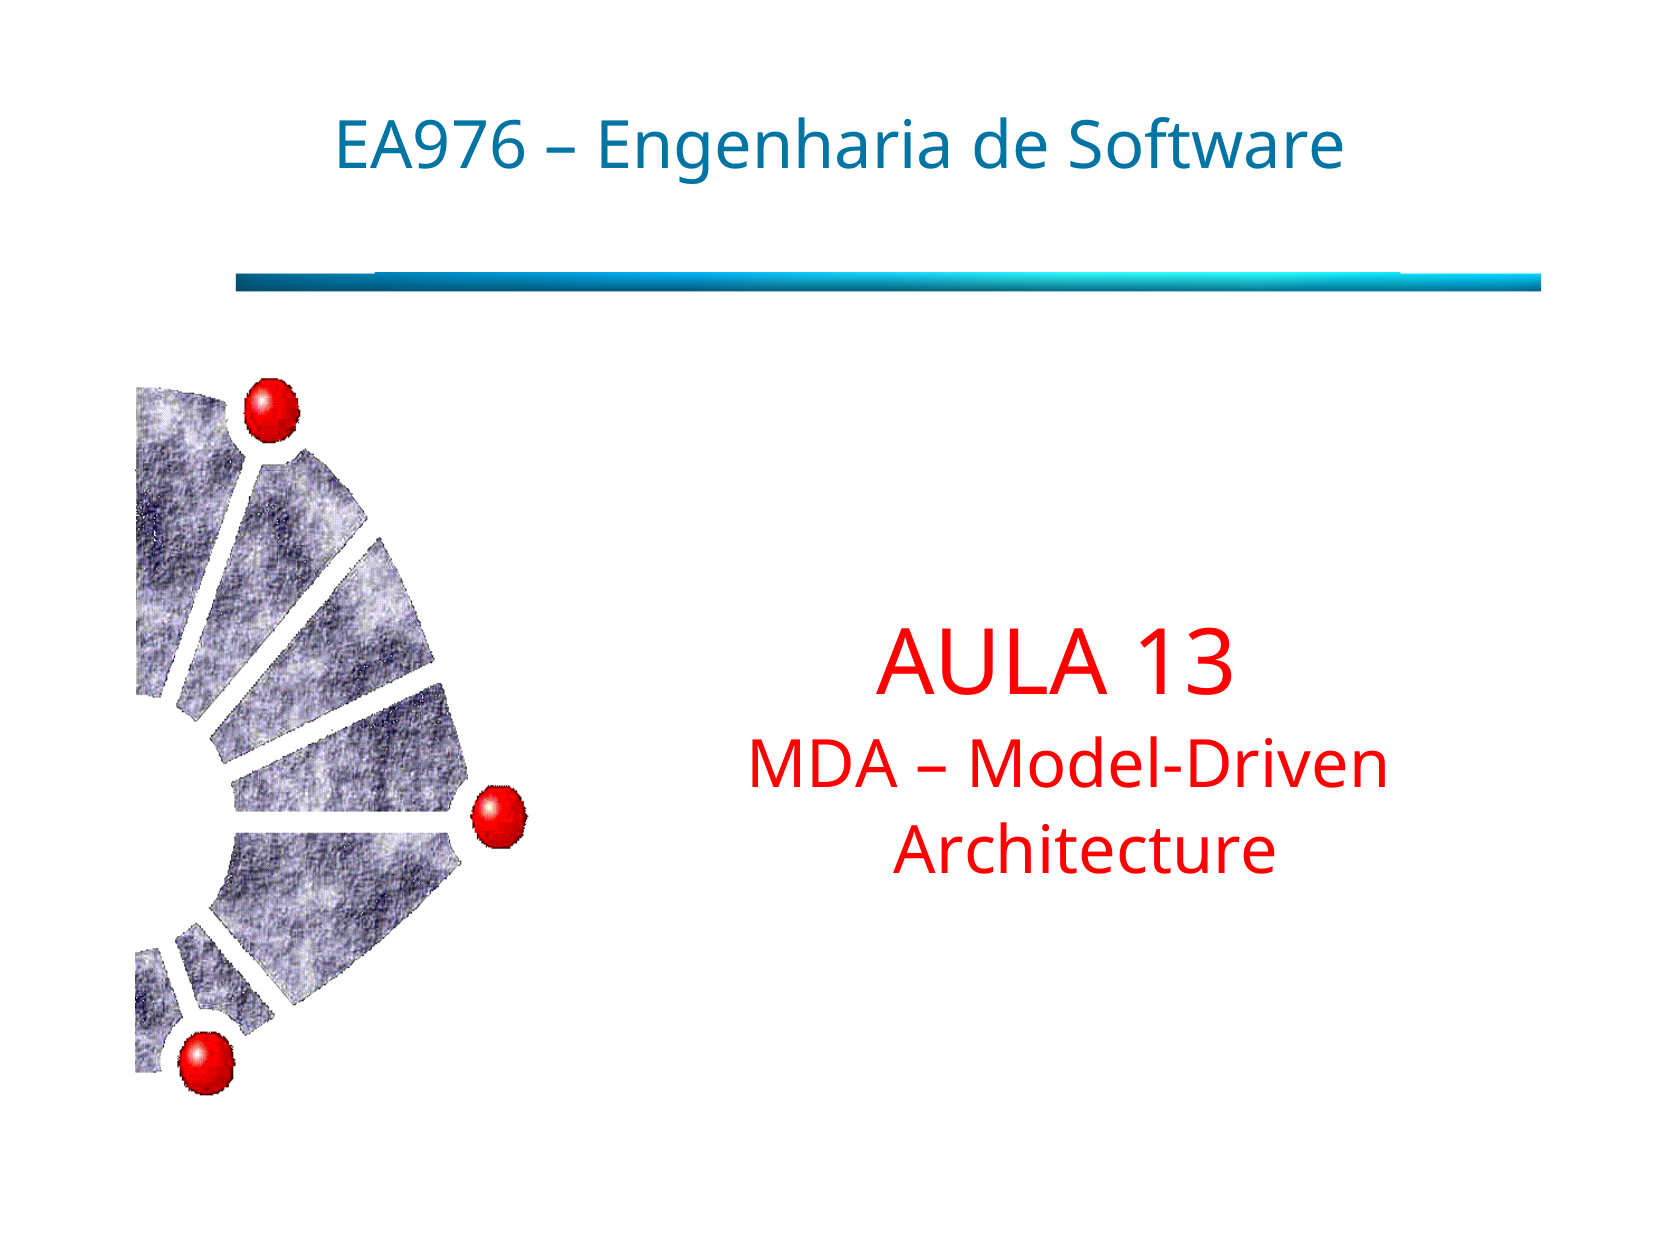

# EA976 – Engenharia de Software
AULA 13
MDA – Model-Driven Architecture